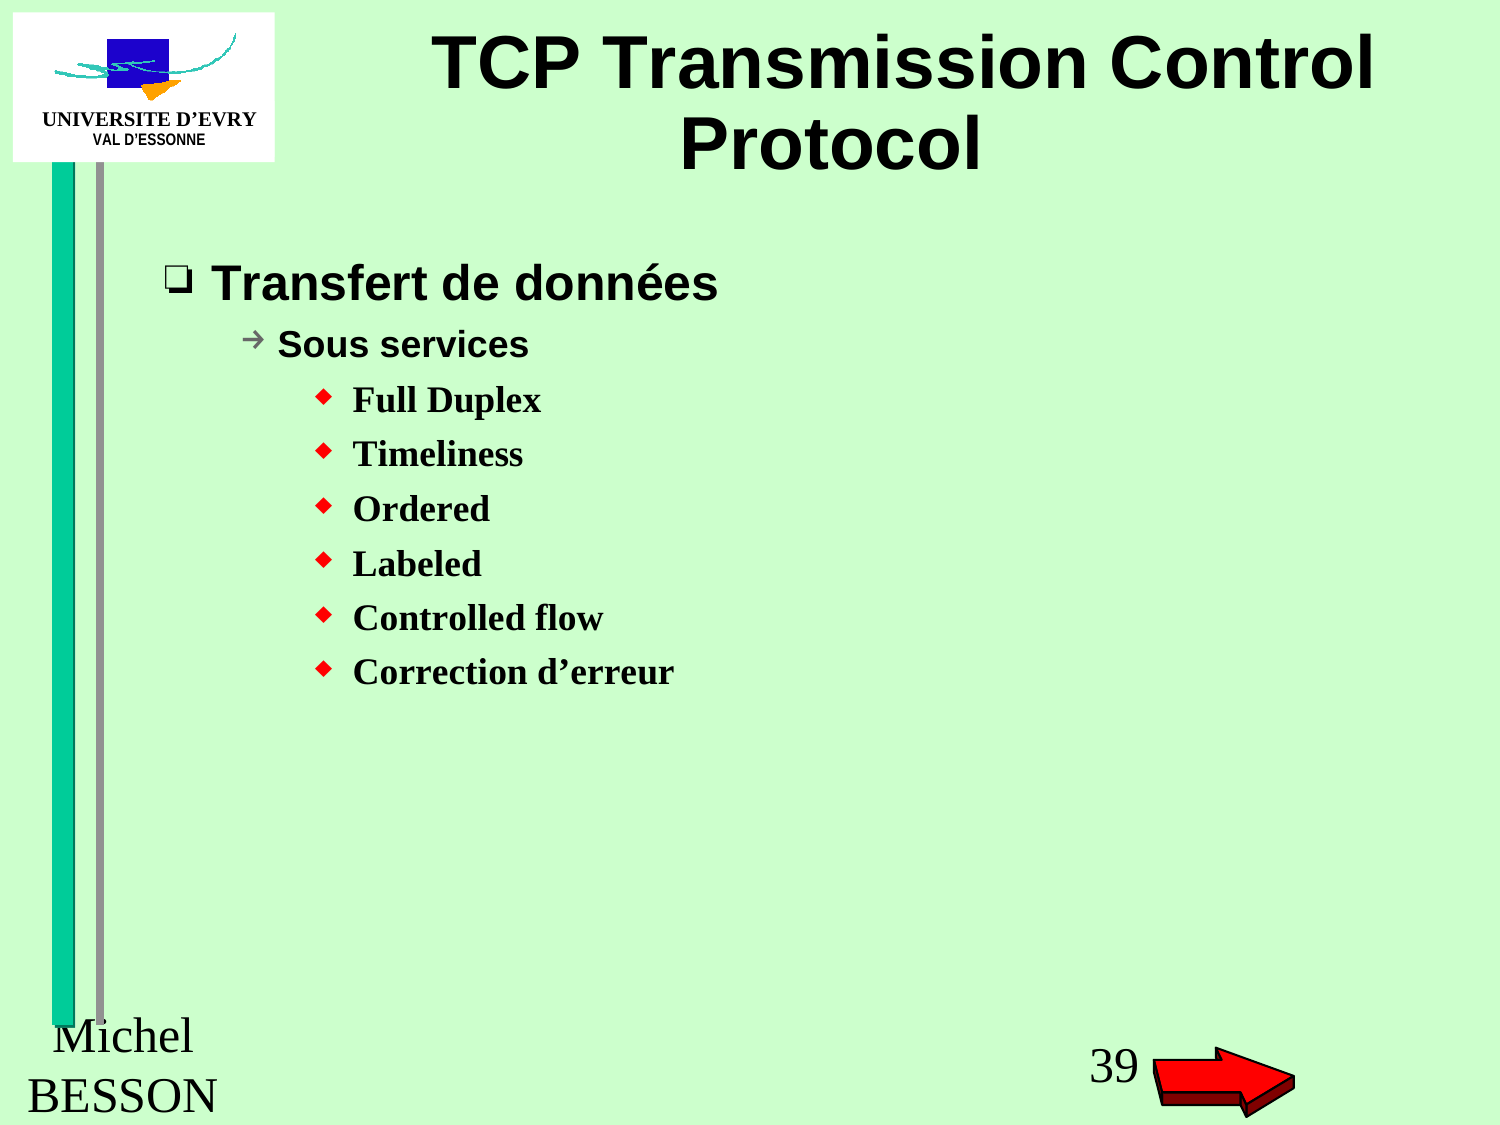

# TCP Transmission Control Protocol
Transfert de données
Sous services
Full Duplex
Timeliness
Ordered
Labeled
Controlled flow
Correction d’erreur
39